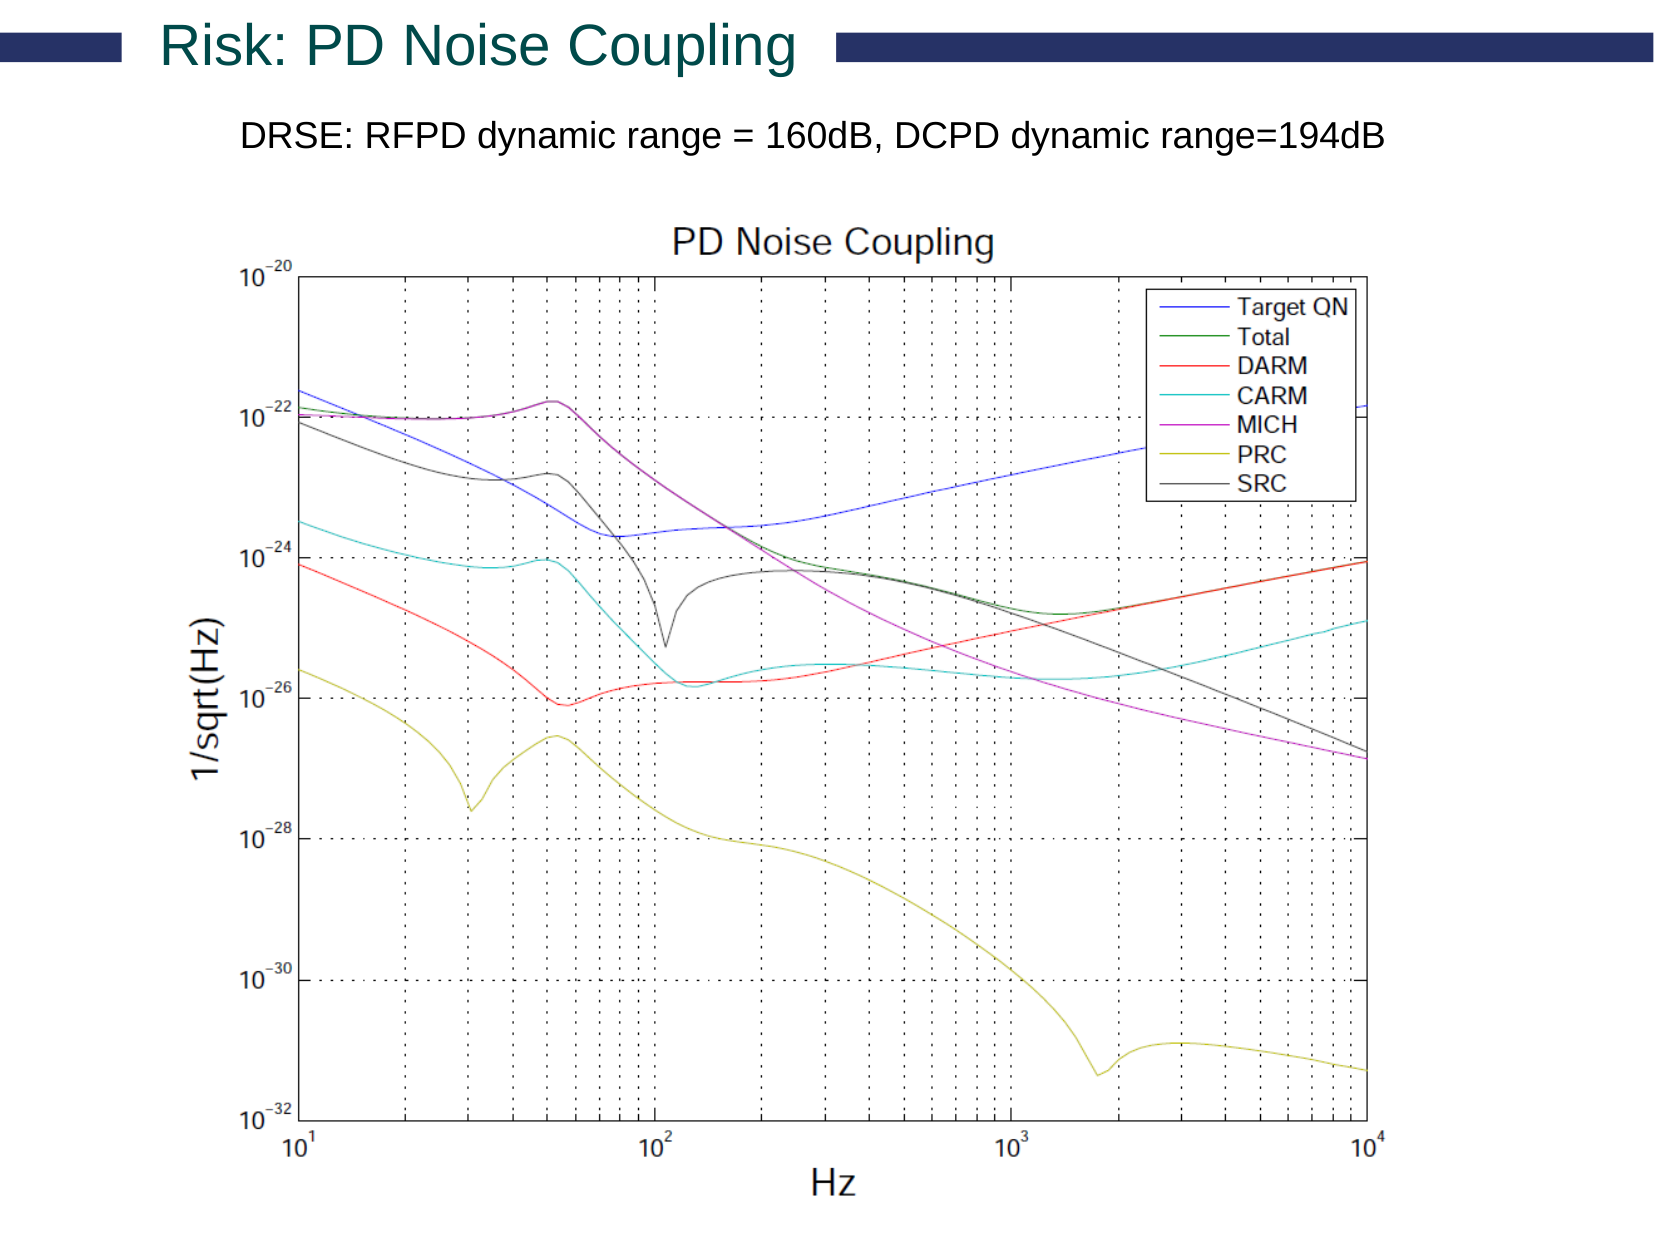

# Risk: PD Noise Coupling
DRSE: RFPD dynamic range = 160dB, DCPD dynamic range=194dB